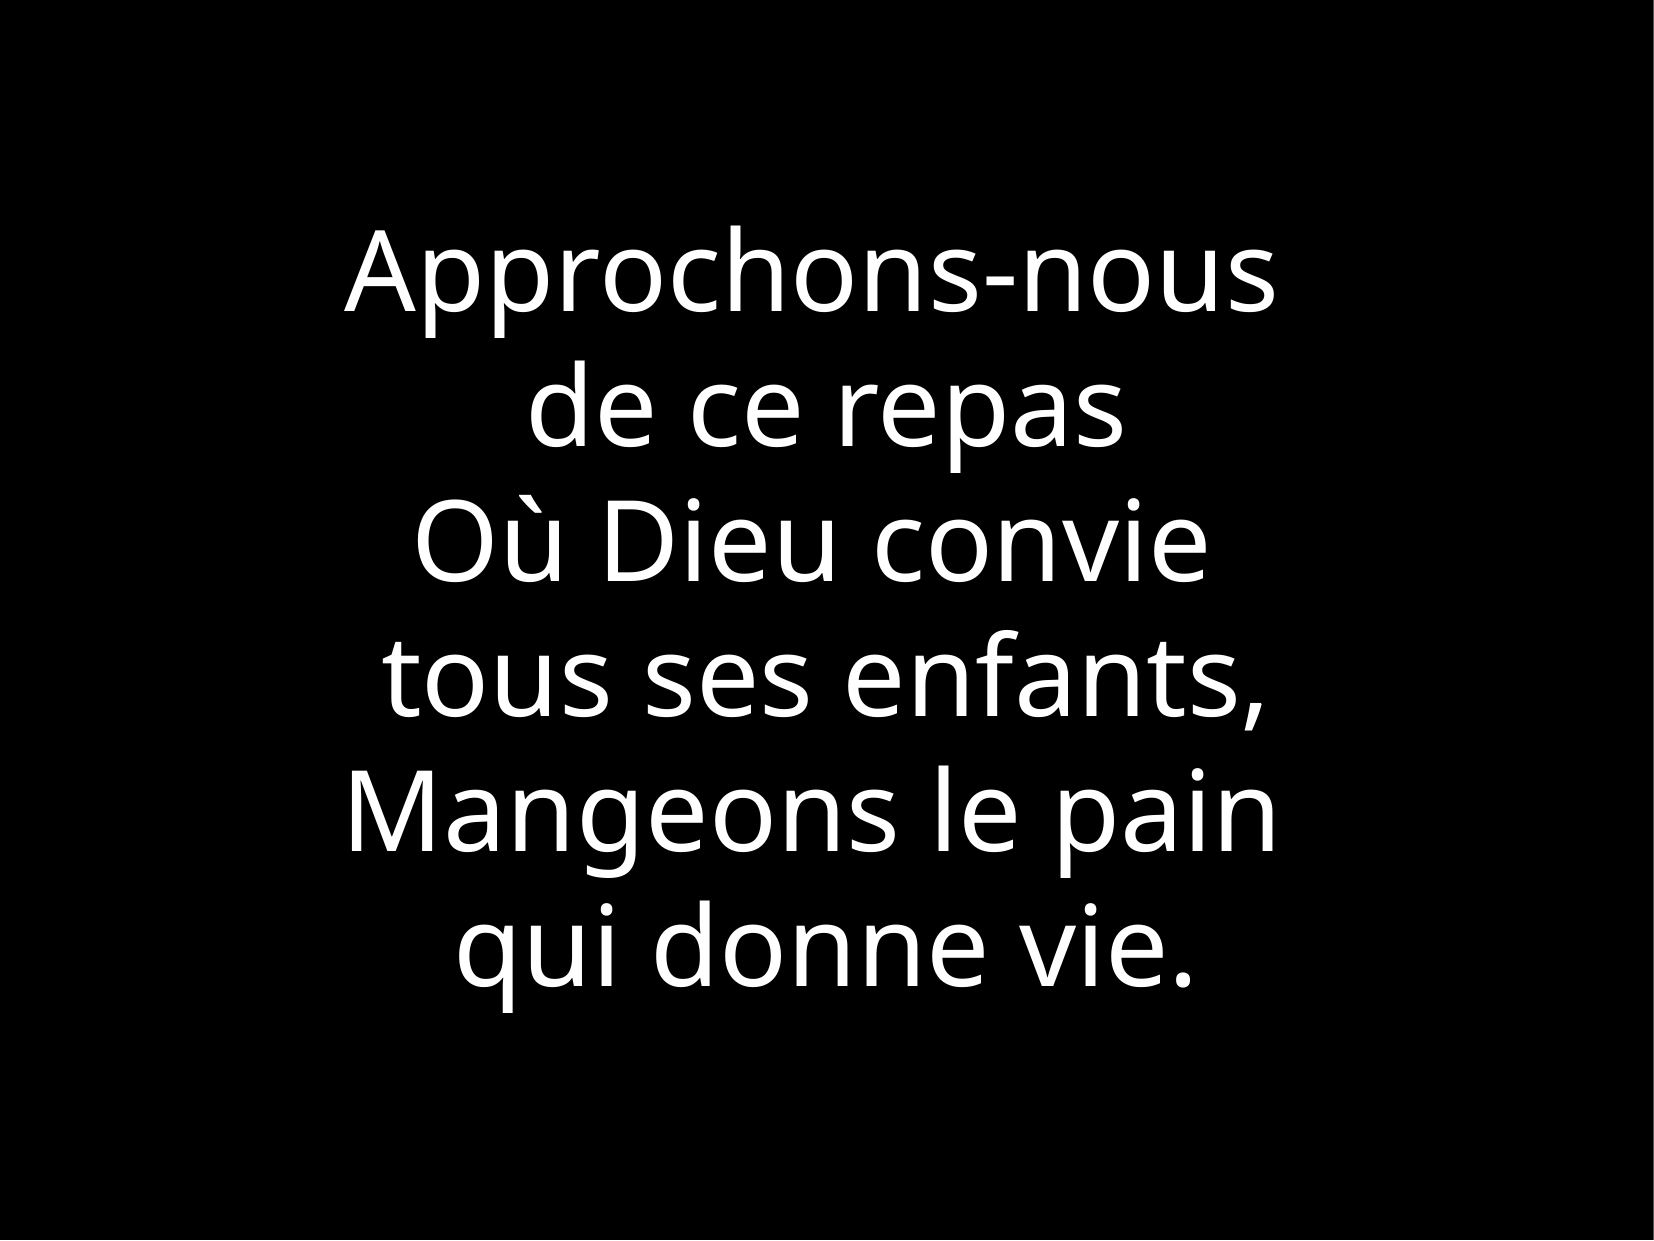

# Approchons-nous de ce repas Où Dieu convie tous ses enfants, Mangeons le pain qui donne vie.